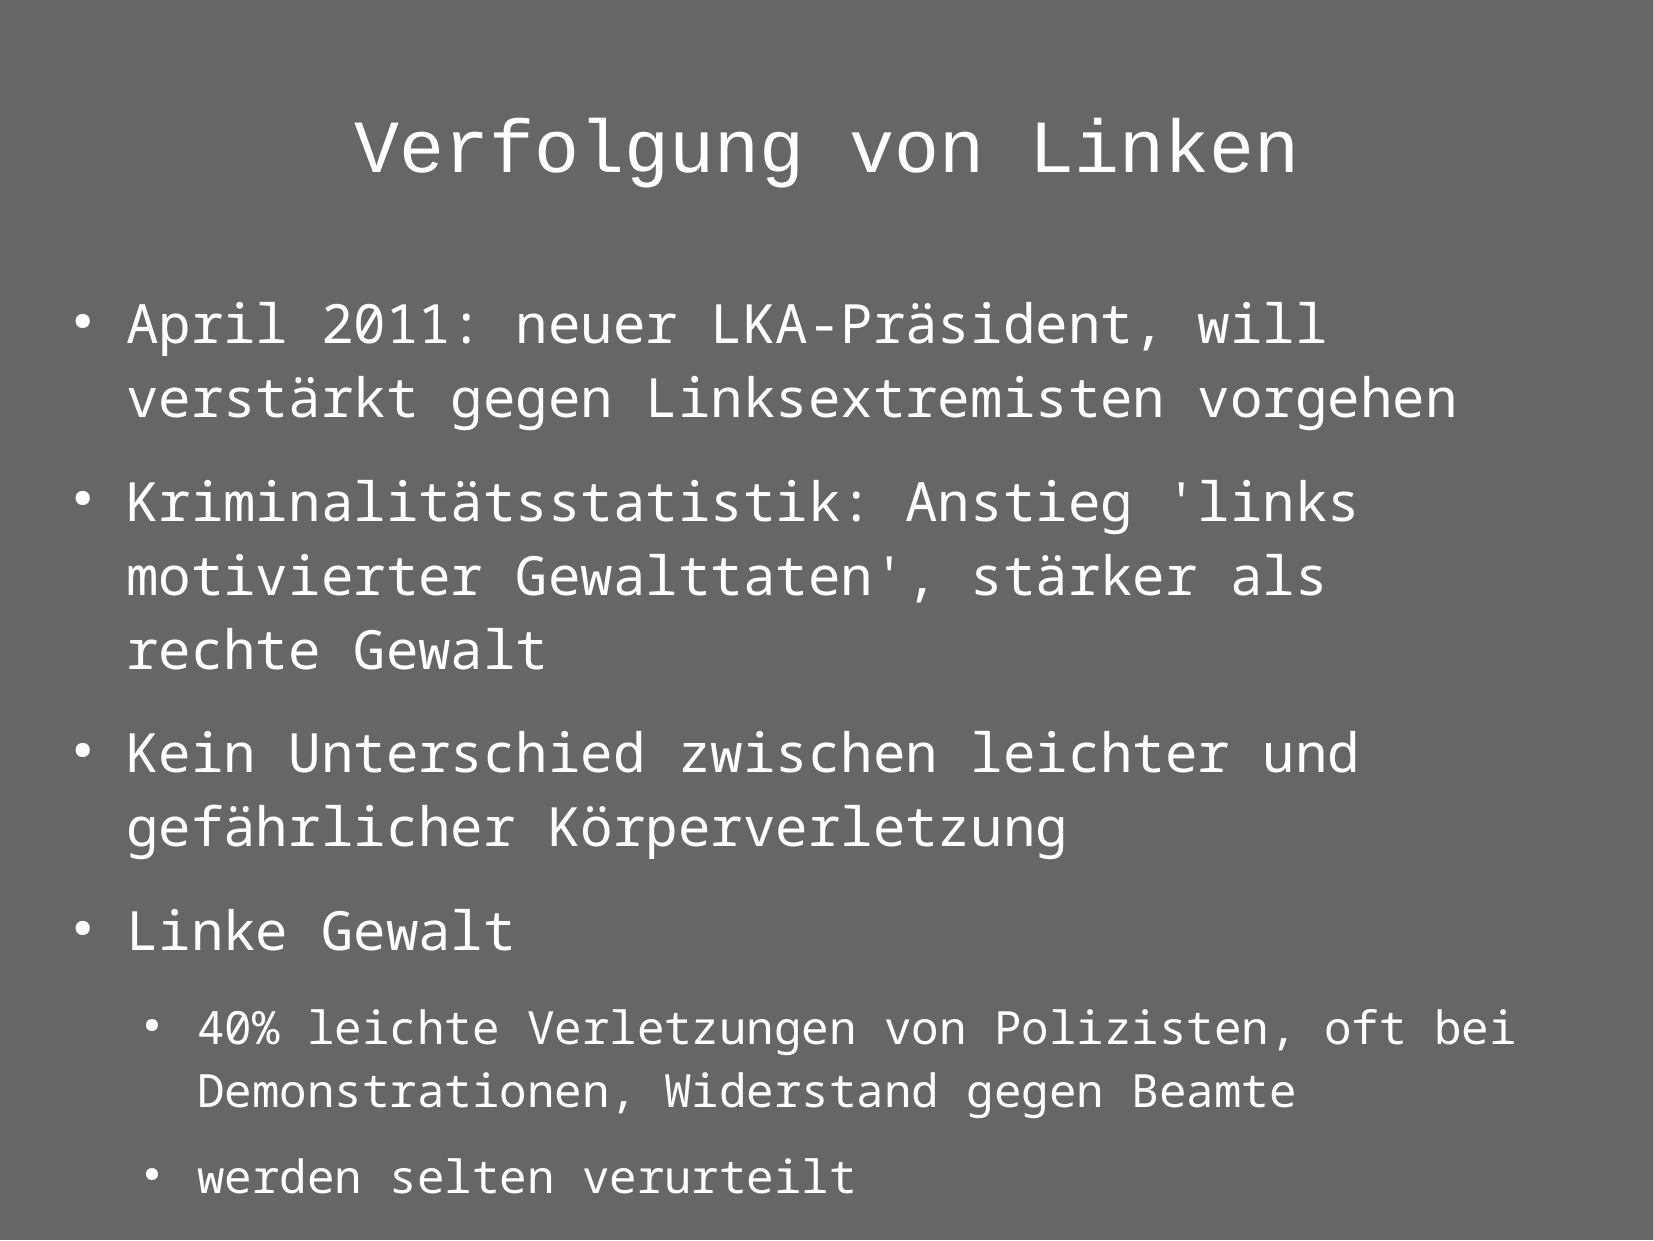

# Verfolgung von Linken
April 2011: neuer LKA-Präsident, will verstärkt gegen Linksextremisten vorgehen
Kriminalitätsstatistik: Anstieg 'links motivierter Gewalttaten', stärker als rechte Gewalt
Kein Unterschied zwischen leichter und gefährlicher Körperverletzung
Linke Gewalt
40% leichte Verletzungen von Polizisten, oft bei Demonstrationen, Widerstand gegen Beamte
werden selten verurteilt
Rechte Gewalt = hohe Dunkelziffer
2010: 17 Brandanschläge auf Wohnhäuser (Sachsen)